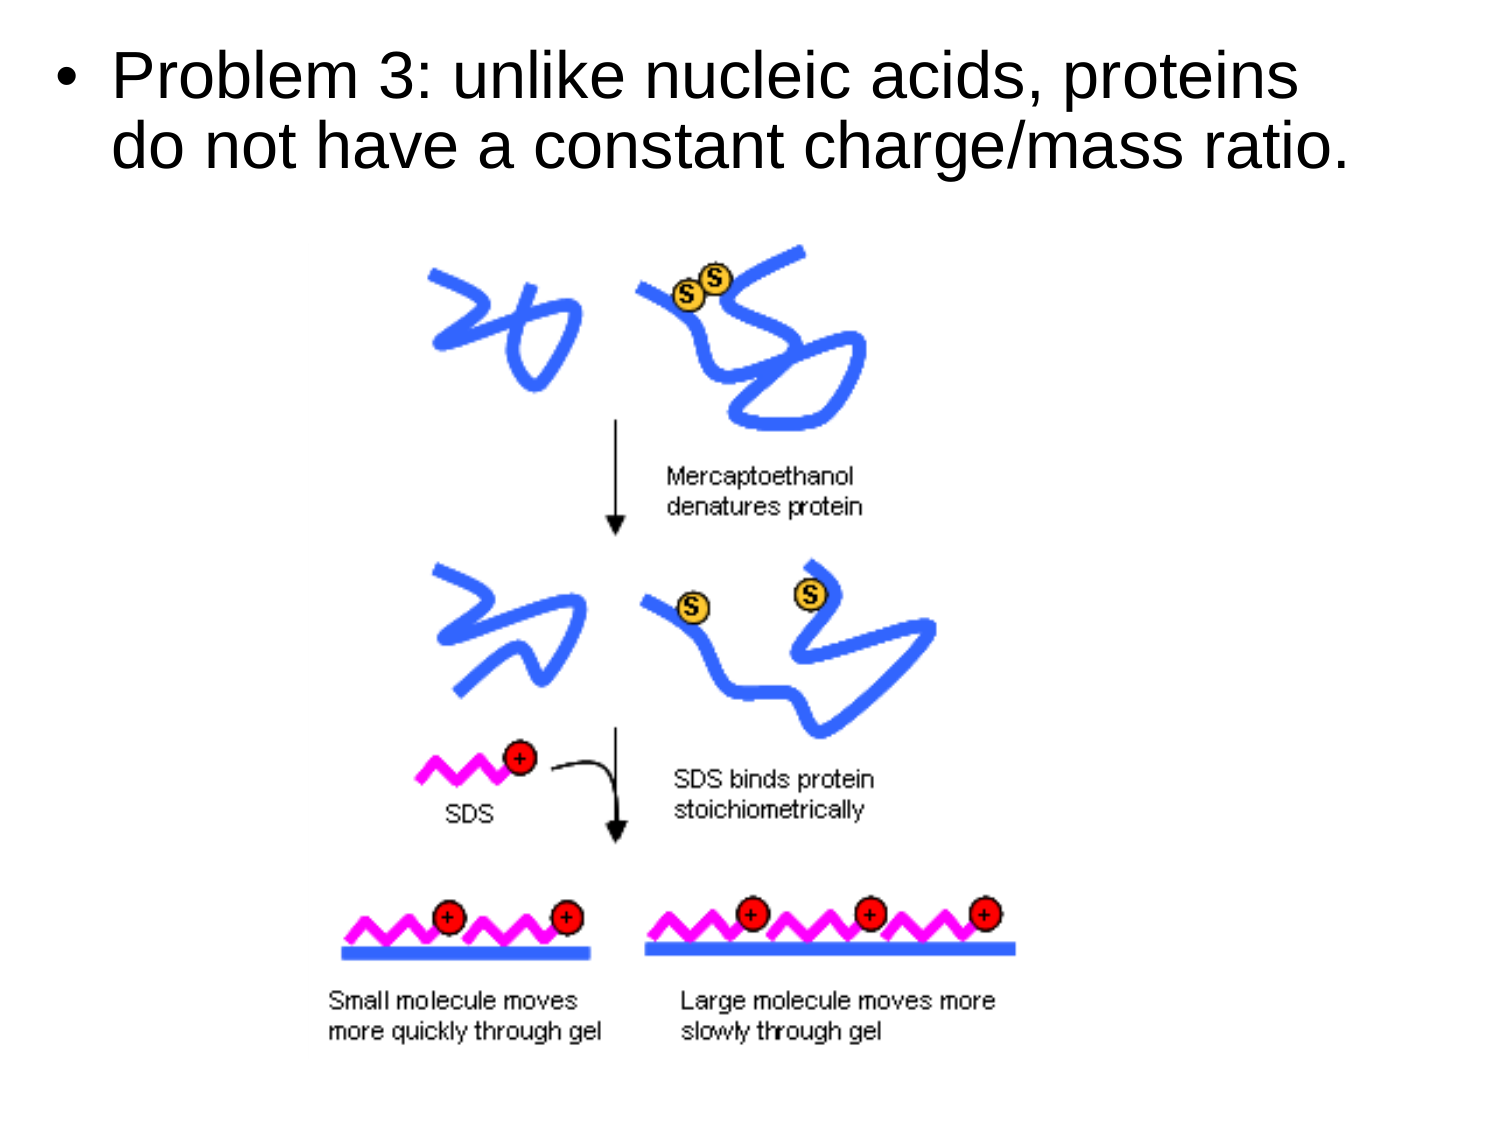

# Problem 3: unlike nucleic acids, proteins do not have a constant charge/mass ratio.